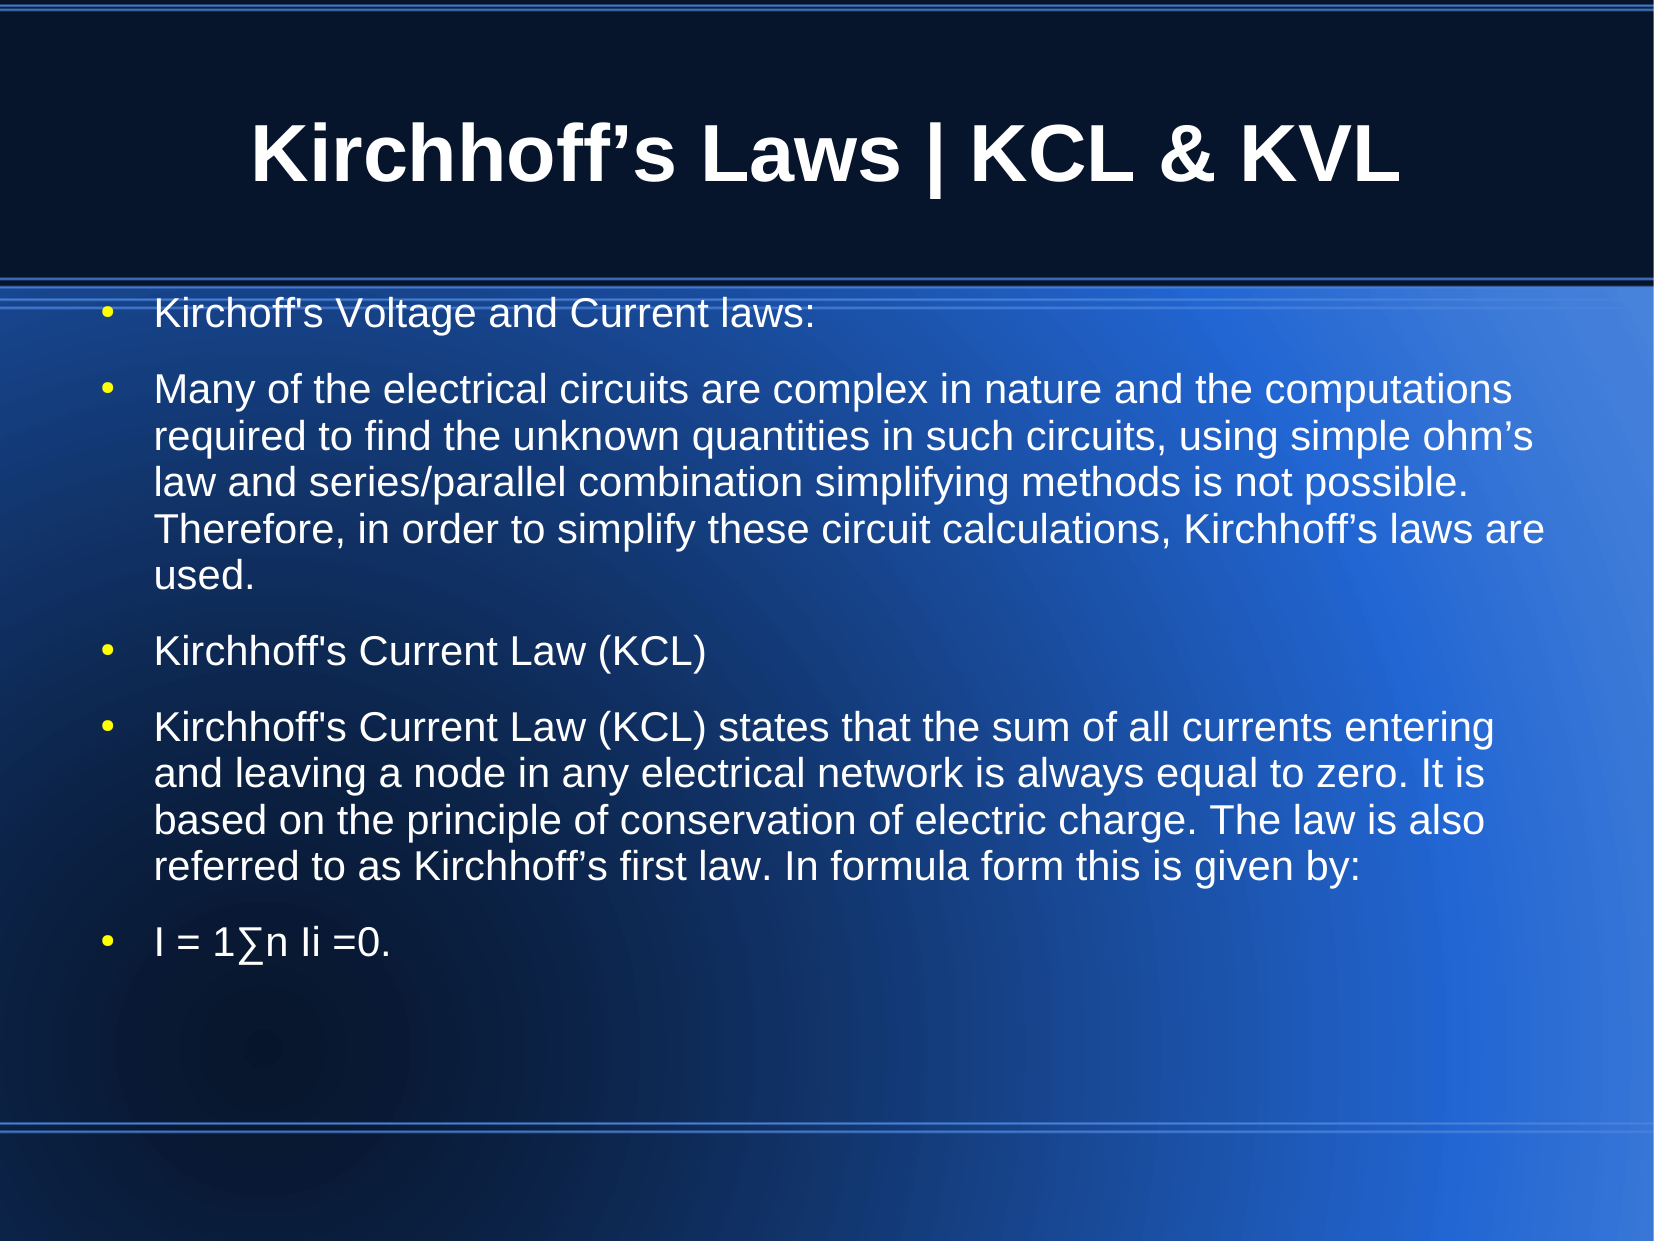

# Kirchhoff’s Laws | KCL & KVL
Kirchoff's Voltage and Current laws:
Many of the electrical circuits are complex in nature and the computations required to find the unknown quantities in such circuits, using simple ohm’s law and series/parallel combination simplifying methods is not possible. Therefore, in order to simplify these circuit calculations, Kirchhoff’s laws are used.
Kirchhoff's Current Law (KCL)
Kirchhoff's Current Law (KCL) states that the sum of all currents entering and leaving a node in any electrical network is always equal to zero. It is based on the principle of conservation of electric charge. The law is also referred to as Kirchhoff’s first law. In formula form this is given by:
I = 1∑n Ii =0.